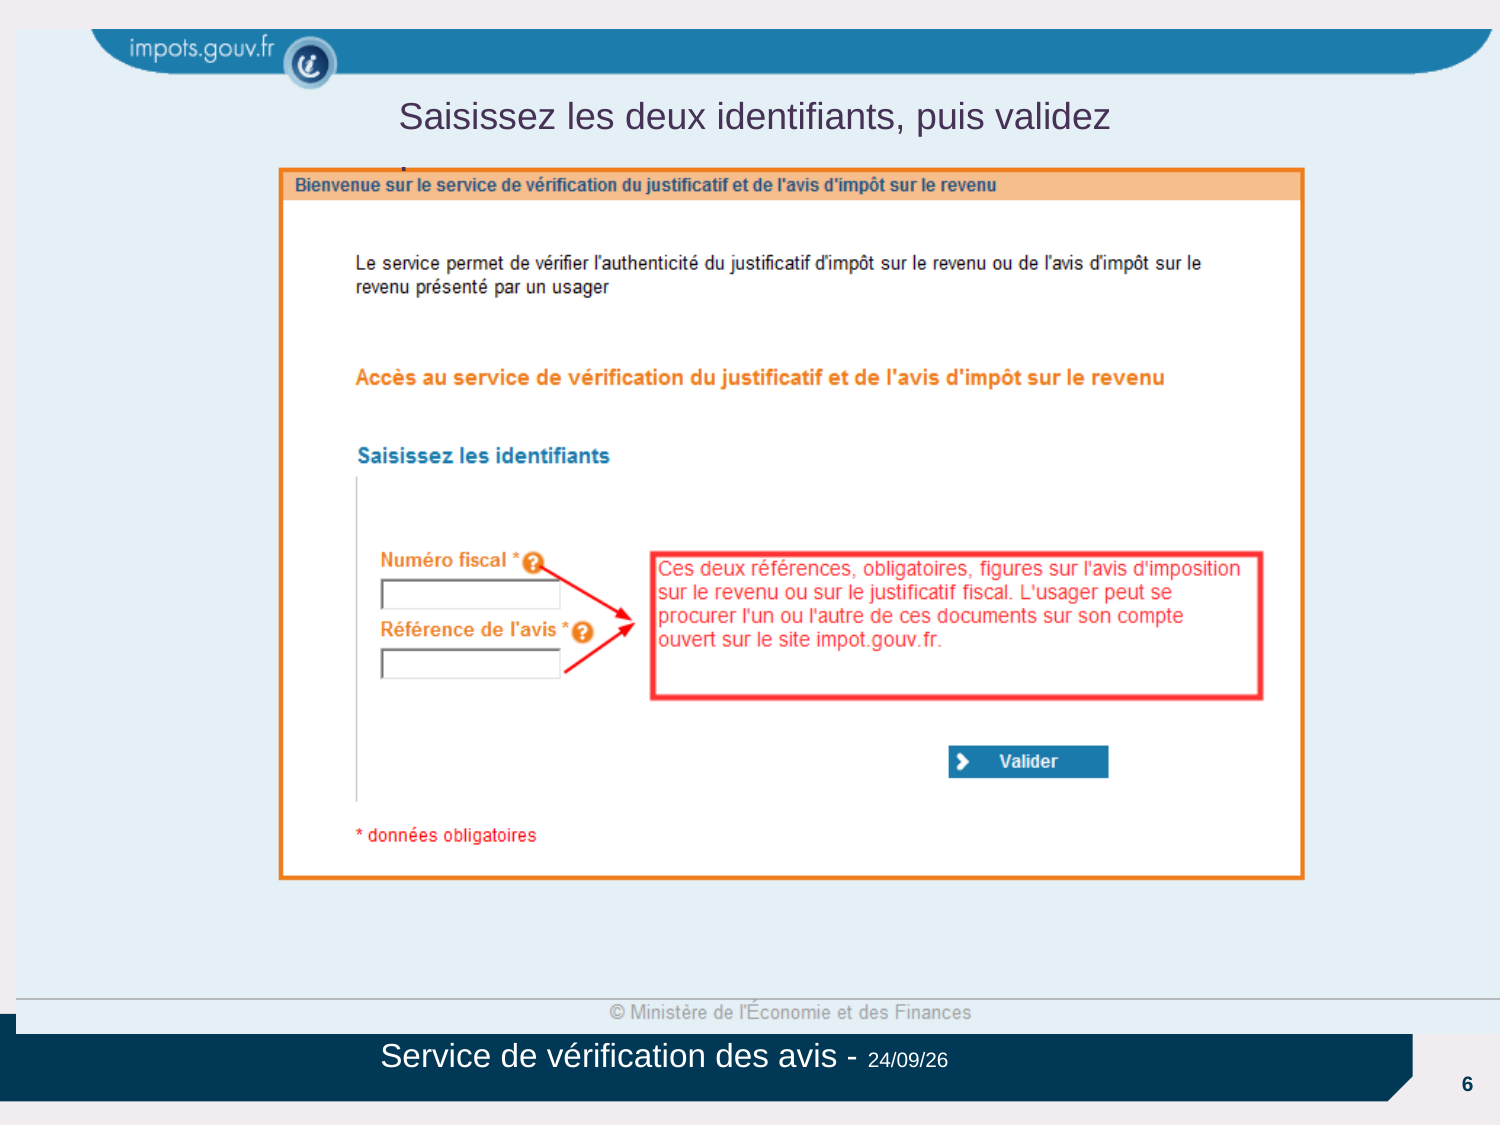

#
Saisissez les deux identifiants, puis validez
.